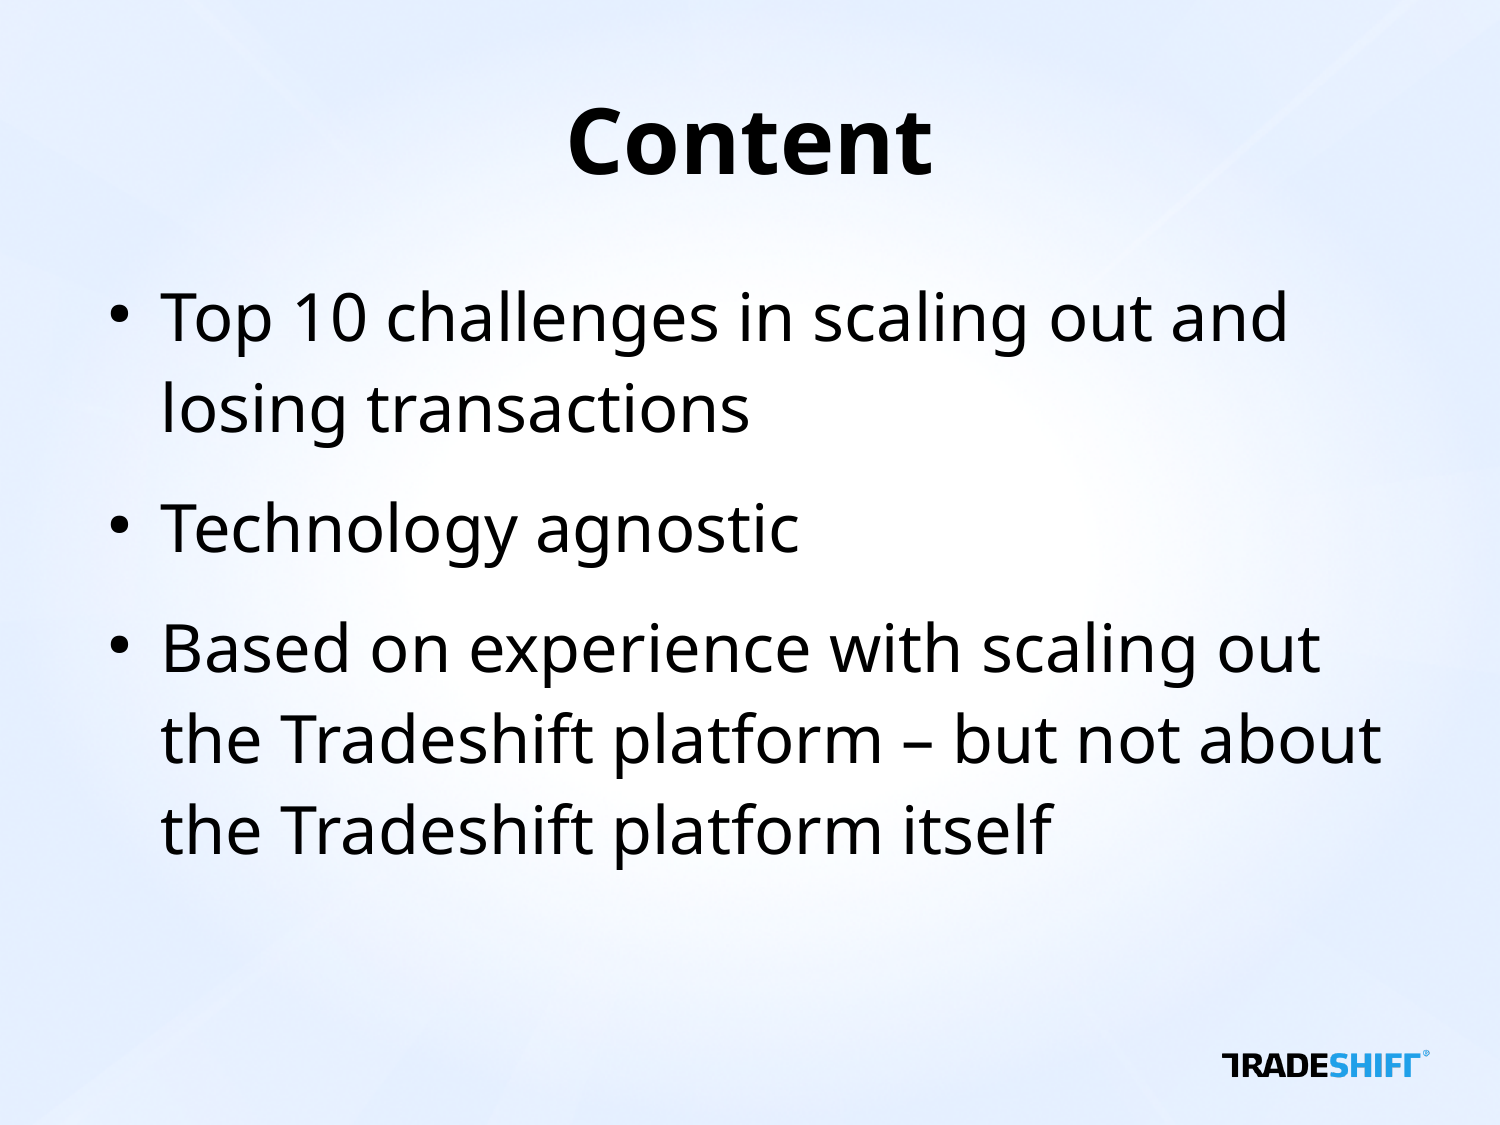

# Content
Top 10 challenges in scaling out and losing transactions
Technology agnostic
Based on experience with scaling out the Tradeshift platform – but not about the Tradeshift platform itself